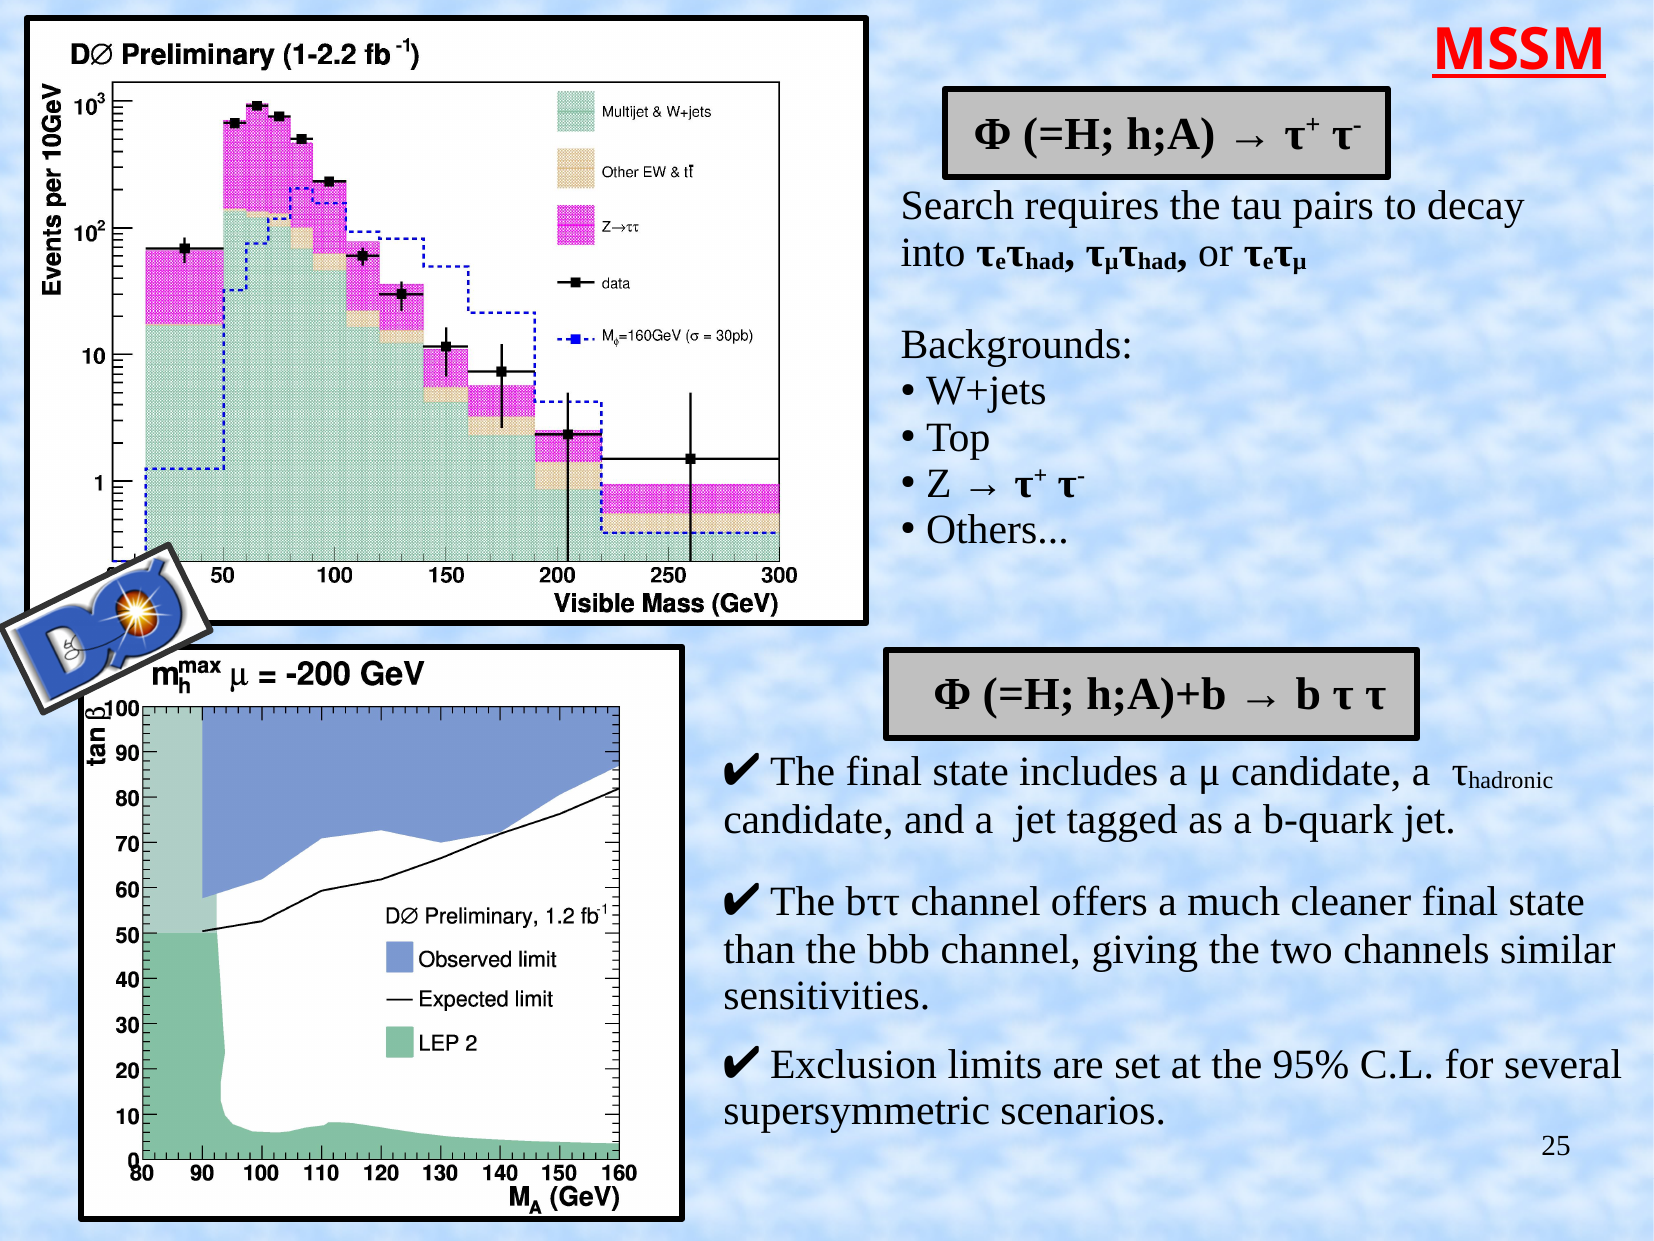

MSSM
 Φ (=H; h;A) → τ+ τ-
Search requires the tau pairs to decay
into τeτhad, τμτhad, or τeτμ
Backgrounds:
 W+jets
 Top
 Z → τ+ τ-
 Others...
Φ (=H; h;A)+b → b τ τ
 The final state includes a μ candidate, a τhadronic candidate, and a jet tagged as a b-quark jet.
 The bττ channel offers a much cleaner final state than the bbb channel, giving the two channels similar sensitivities.
 Exclusion limits are set at the 95% C.L. for several supersymmetric scenarios.
Bárbara Álvarez- U. de Oviedo
25